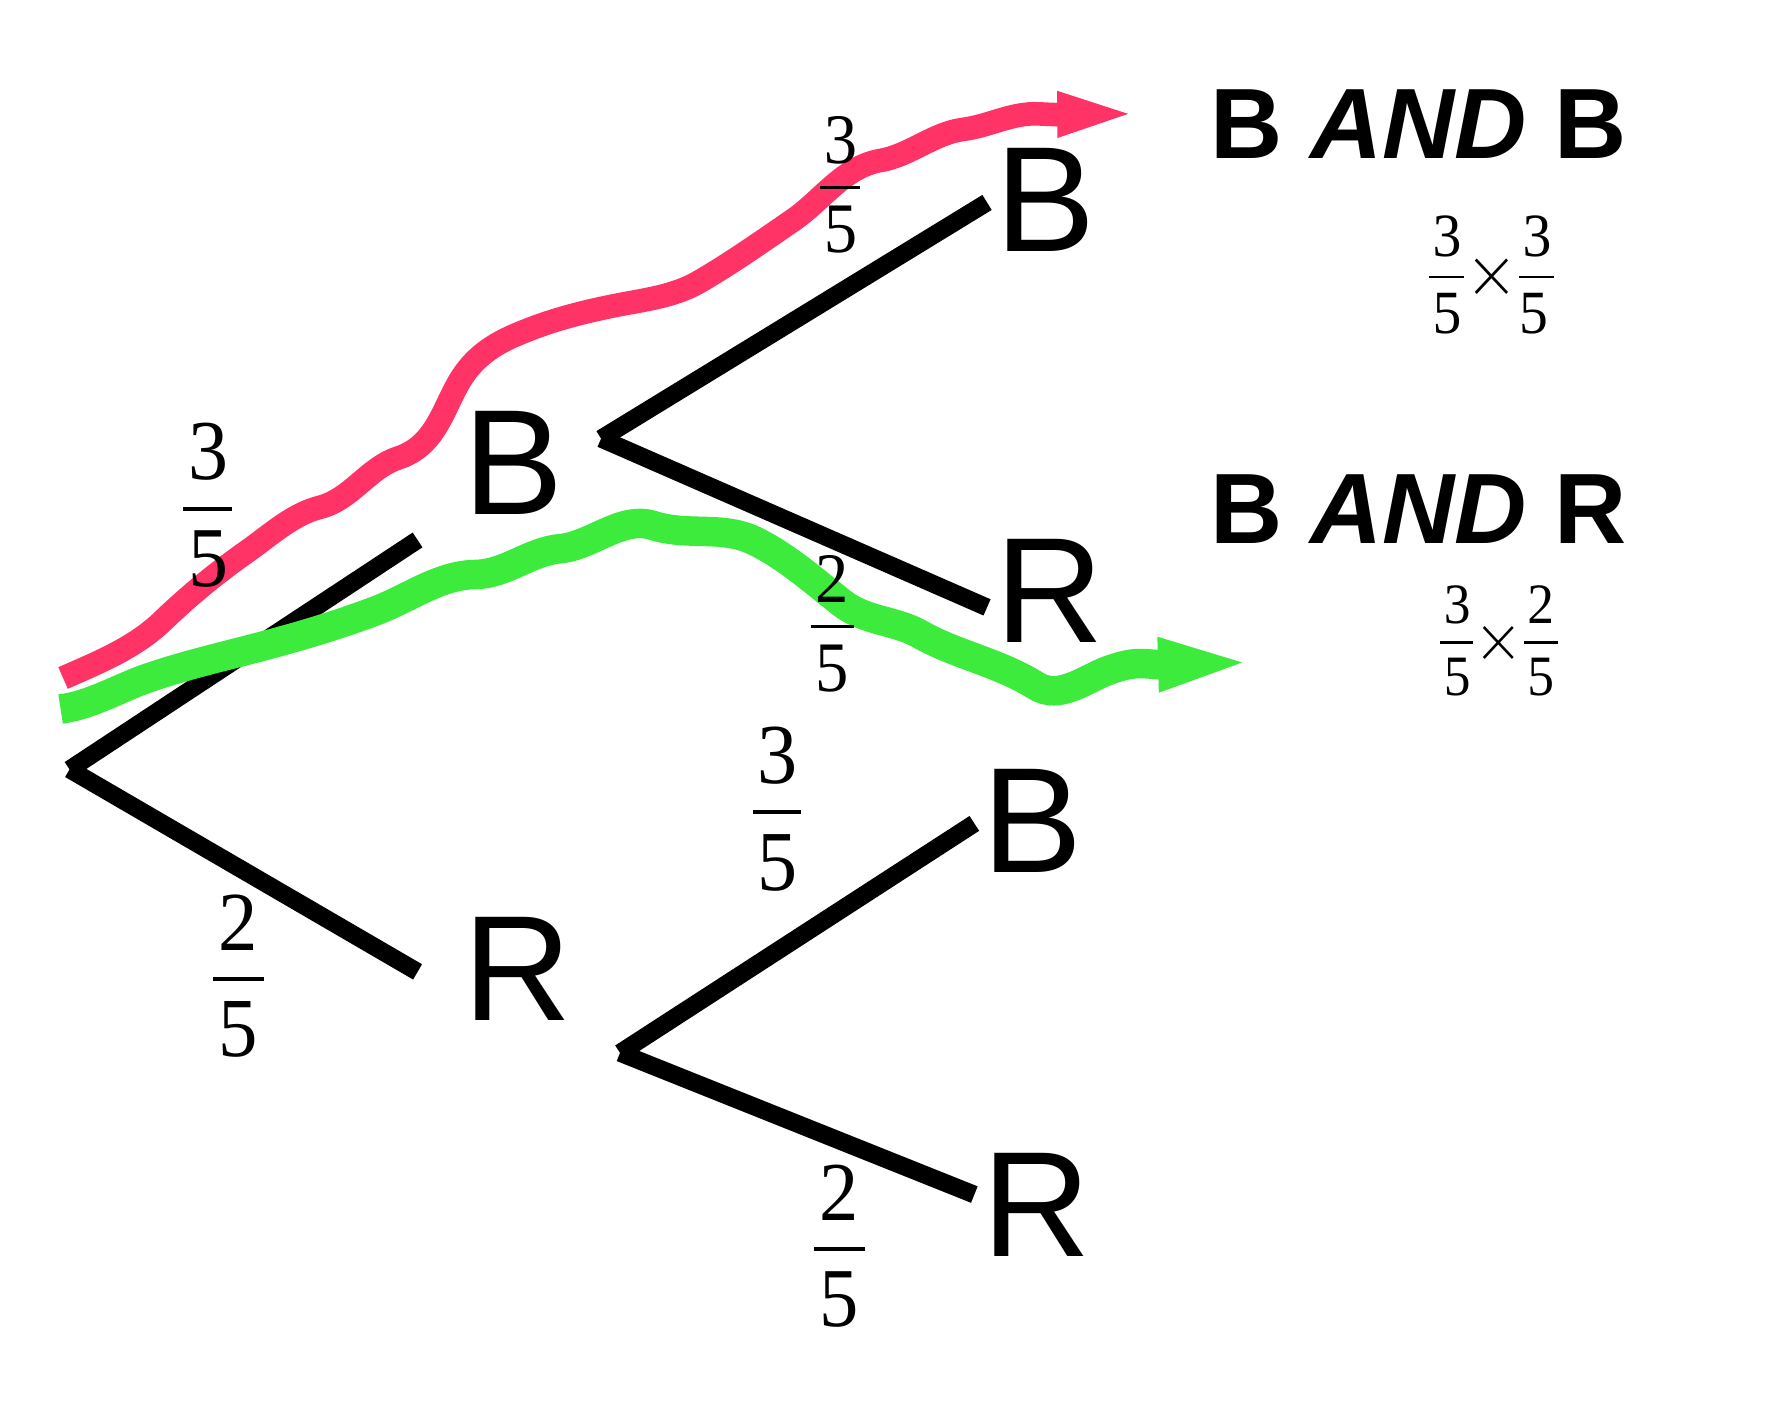

B AND B
B
B
B AND R
R
B
R
R